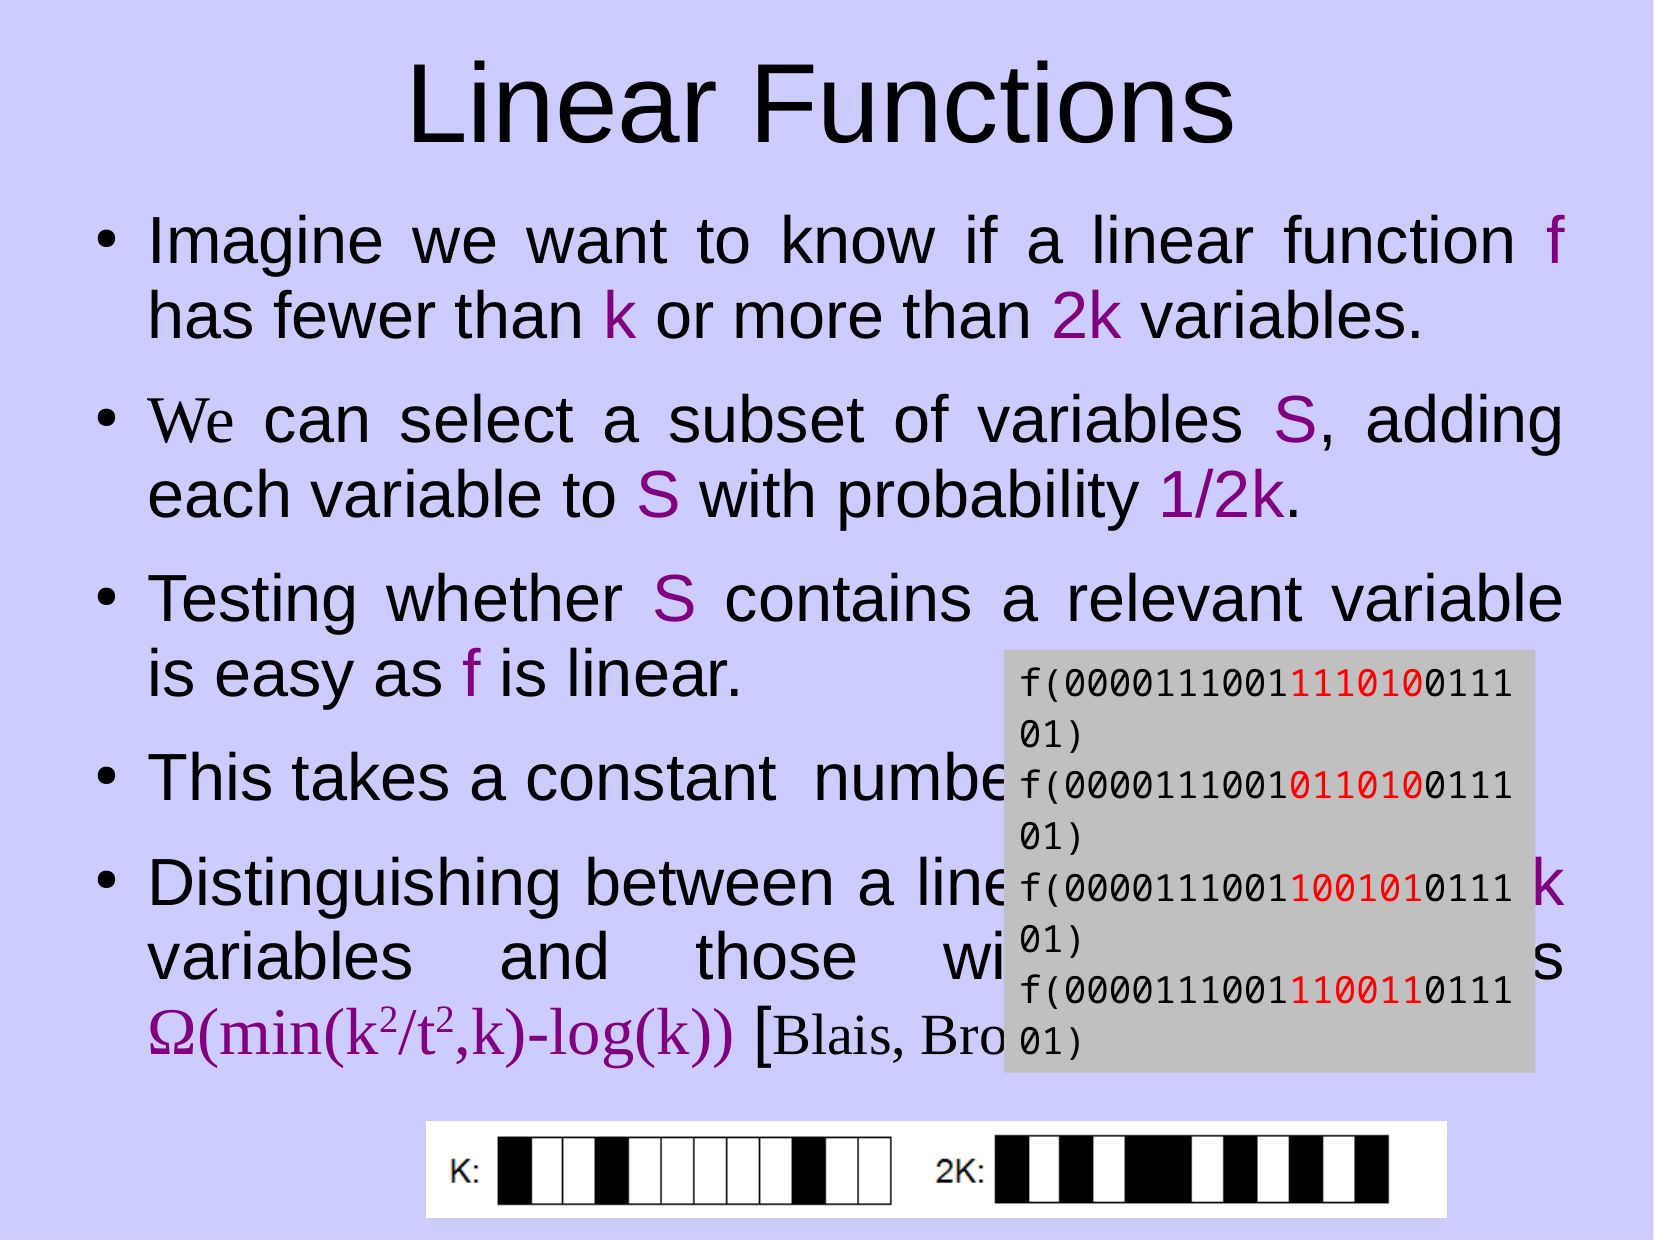

Linear Functions
# Imagine we want to know if a linear function f has fewer than k or more than 2k variables.
We can select a subset of variables S, adding each variable to S with probability 1/2k.
Testing whether S contains a relevant variable is easy as f is linear.
This takes a constant number of queries.
Distinguishing between a linear functions with k variables and those with k+t requires Ω(min(k2/t2,k)-log(k)) [Blais, Brody and Matulef].
f(0000111001111010011101)
f(0000111001011010011101)
f(0000111001100101011101)
f(0000111001110011011101)